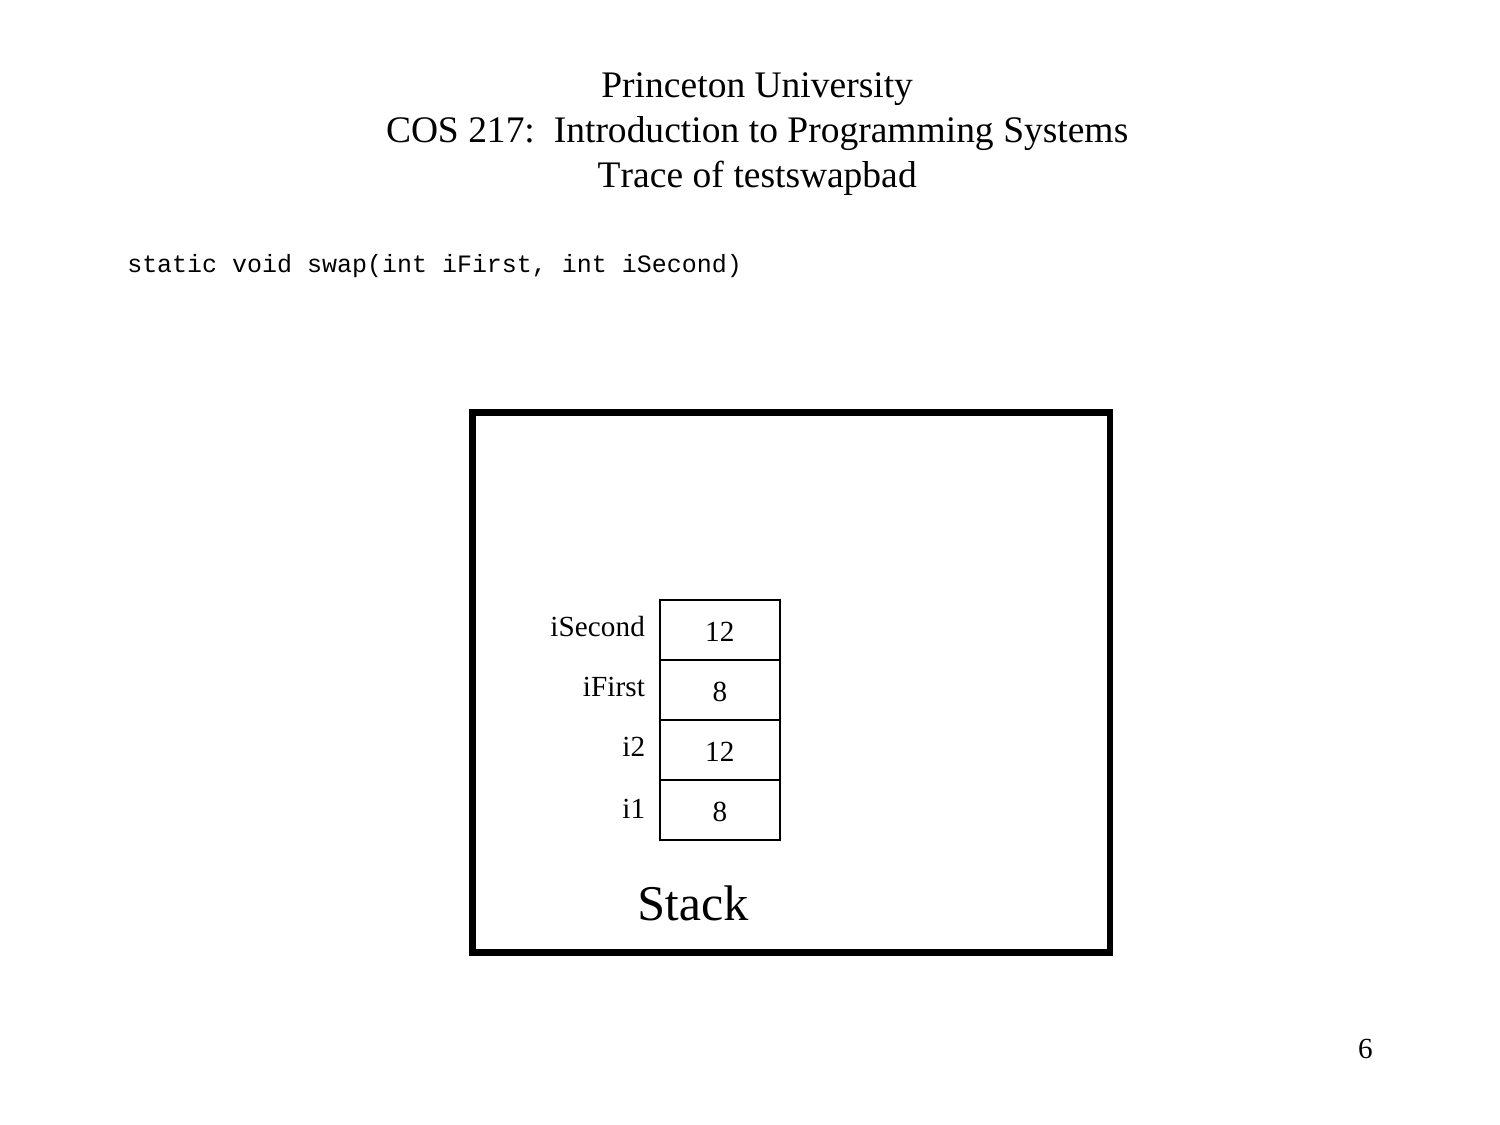

Princeton University
COS 217: Introduction to Programming Systems
Trace of testswapbad
static void swap(int iFirst, int iSecond)
iSecond
12
iFirst
8
i2
12
8
i1
Stack
6